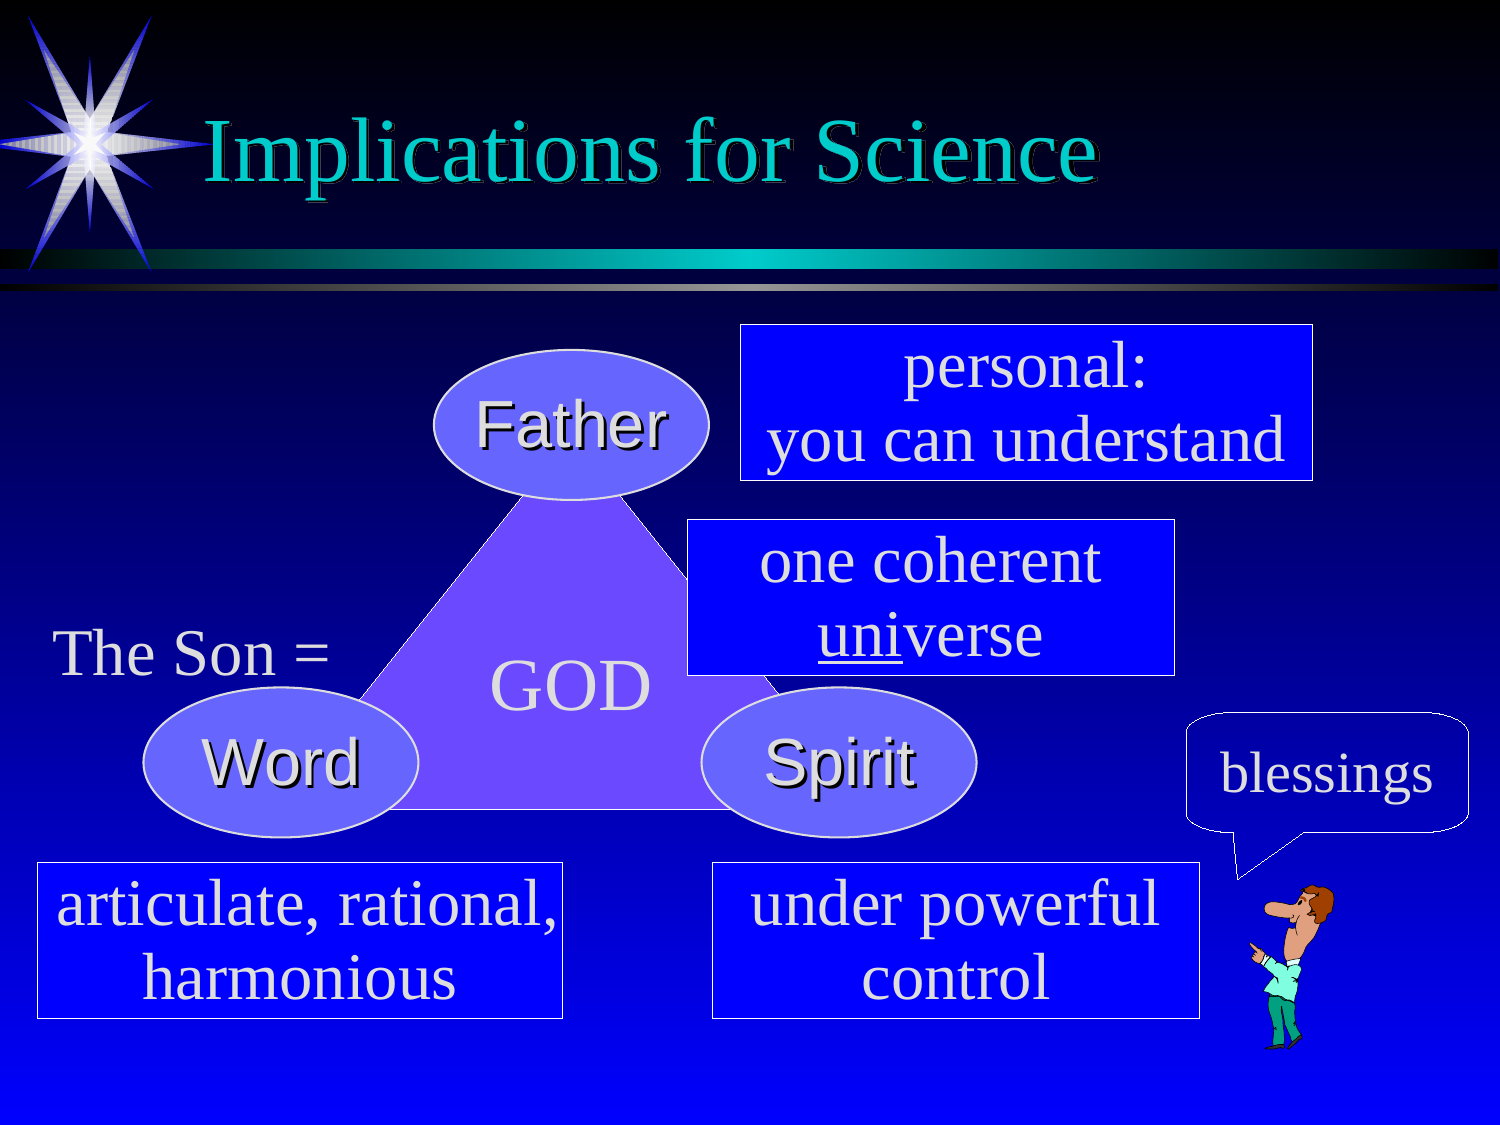

# Implications for Science
personal:
you can understand
Father
GOD
Word
Spirit
one coherent
universe
The Son =
blessings
 articulate, rational,
harmonious
under powerful
control